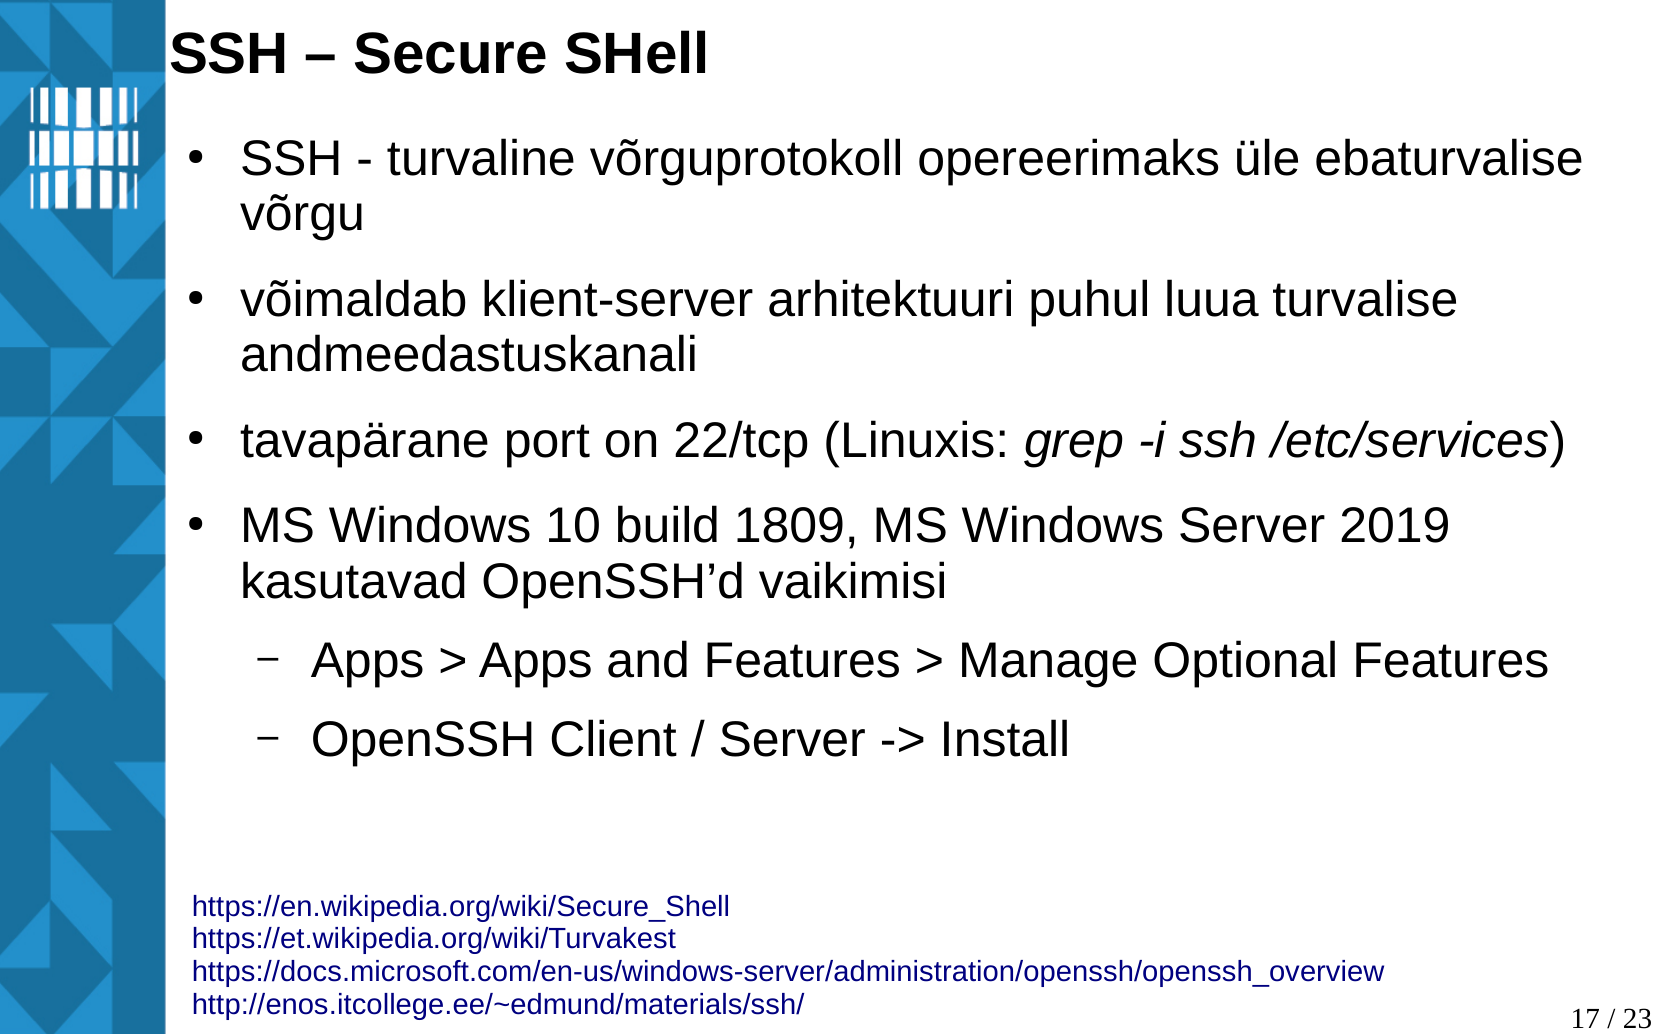

# SSH – Secure SHell
SSH - turvaline võrguprotokoll opereerimaks üle ebaturvalise võrgu
võimaldab klient-server arhitektuuri puhul luua turvalise andmeedastuskanali
tavapärane port on 22/tcp (Linuxis: grep -i ssh /etc/services)
MS Windows 10 build 1809, MS Windows Server 2019 kasutavad OpenSSH’d vaikimisi
Apps > Apps and Features > Manage Optional Features
OpenSSH Client / Server -> Install
https://en.wikipedia.org/wiki/Secure_Shell
https://et.wikipedia.org/wiki/Turvakest
https://docs.microsoft.com/en-us/windows-server/administration/openssh/openssh_overview
http://enos.itcollege.ee/~edmund/materials/ssh/
17